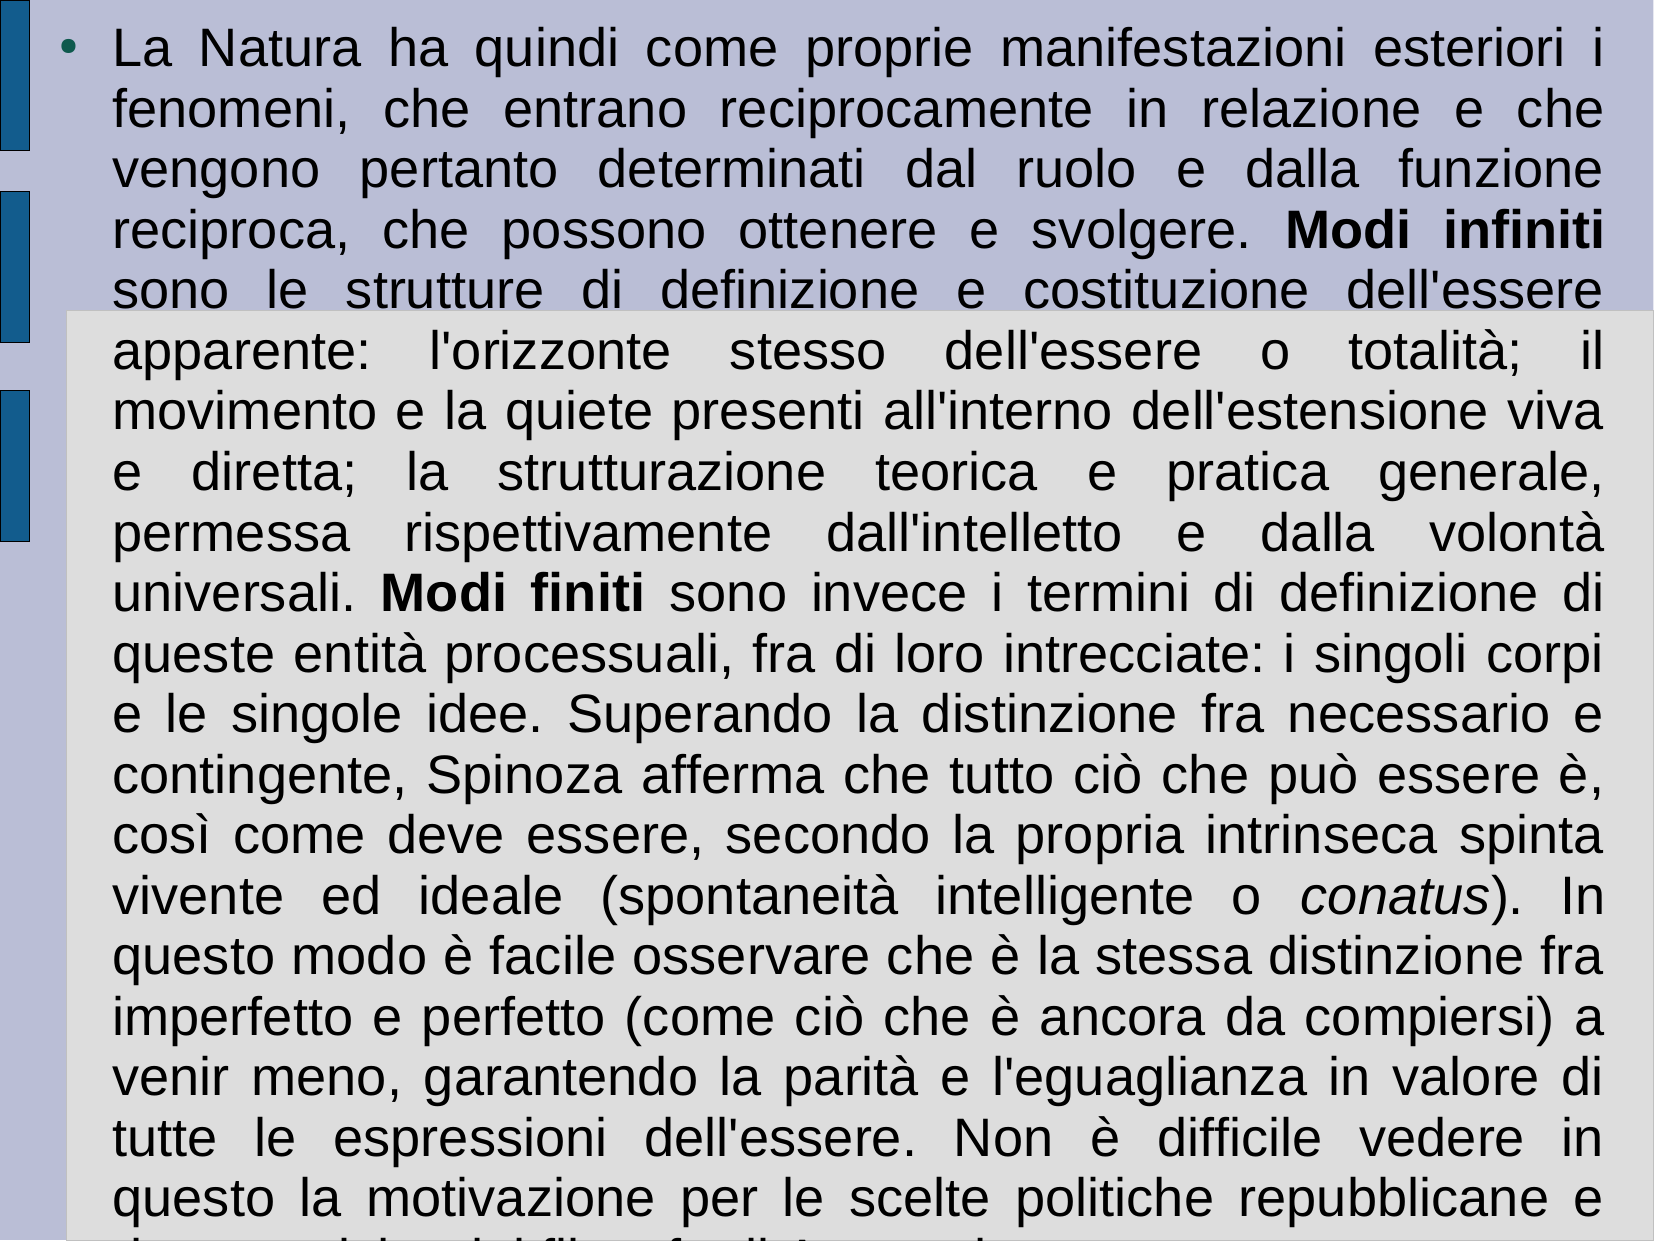

La Natura ha quindi come proprie manifestazioni esteriori i fenomeni, che entrano reciprocamente in relazione e che vengono pertanto determinati dal ruolo e dalla funzione reciproca, che possono ottenere e svolgere. Modi infiniti sono le strutture di definizione e costituzione dell'essere apparente: l'orizzonte stesso dell'essere o totalità; il movimento e la quiete presenti all'interno dell'estensione viva e diretta; la strutturazione teorica e pratica generale, permessa rispettivamente dall'intelletto e dalla volontà universali. Modi finiti sono invece i termini di definizione di queste entità processuali, fra di loro intrecciate: i singoli corpi e le singole idee. Superando la distinzione fra necessario e contingente, Spinoza afferma che tutto ciò che può essere è, così come deve essere, secondo la propria intrinseca spinta vivente ed ideale (spontaneità intelligente o conatus). In questo modo è facile osservare che è la stessa distinzione fra imperfetto e perfetto (come ciò che è ancora da compiersi) a venir meno, garantendo la parità e l'eguaglianza in valore di tutte le espressioni dell'essere. Non è difficile vedere in questo la motivazione per le scelte politiche repubblicane e democratiche del filosofo di Amsterdam.
#